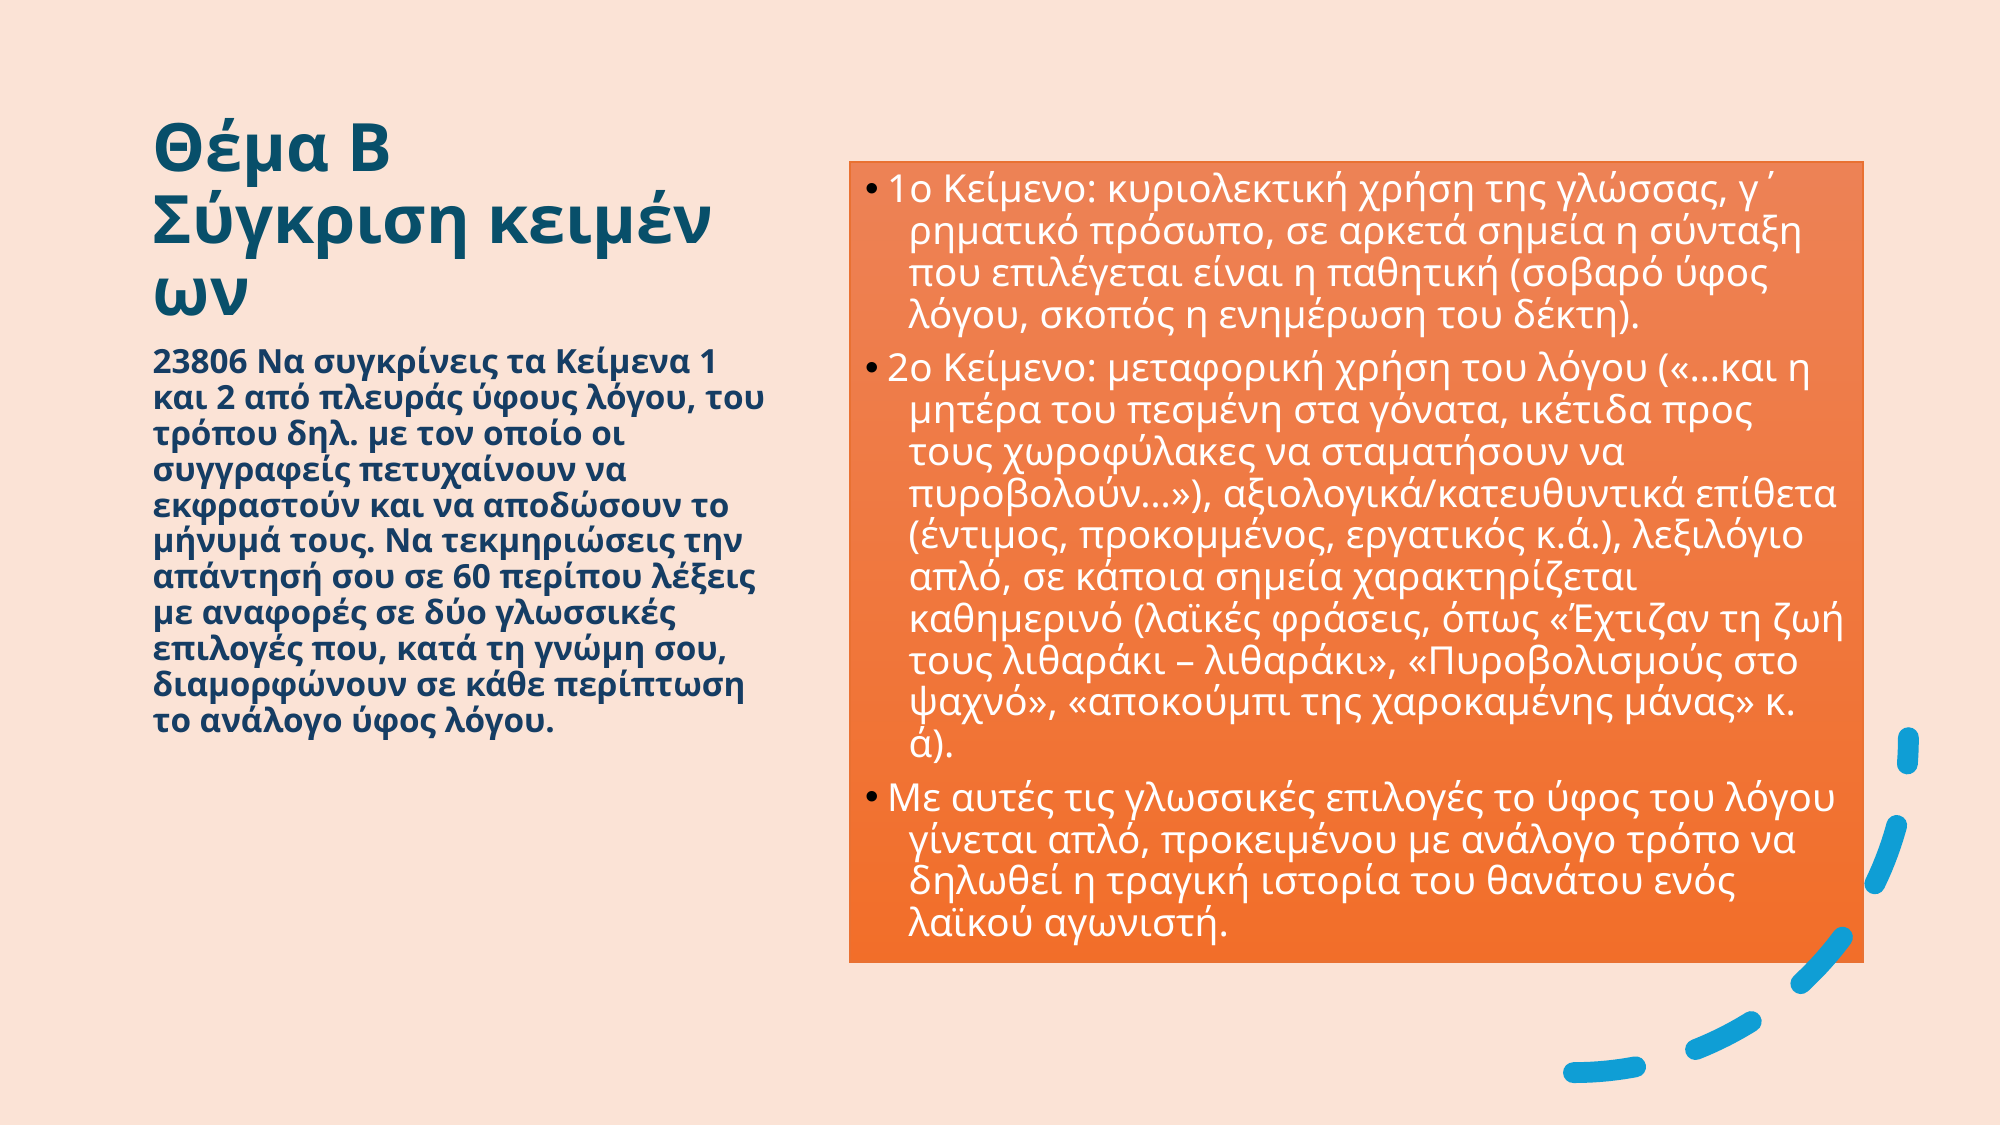

# Θέμα Β Σύγκριση κειμένων​
1ο Κείμενο: κυριολεκτική χρήση της γλώσσας, γ΄ ρηματικό πρόσωπο, σε αρκετά σημεία η σύνταξη που επιλέγεται είναι η παθητική (σοβαρό ύφος λόγου, σκοπός η ενημέρωση του δέκτη).
2ο Κείμενο: μεταφορική χρήση του λόγου («…και η μητέρα του πεσμένη στα γόνατα, ικέτιδα προς τους χωροφύλακες να σταματήσουν να πυροβολούν…»), αξιολογικά/κατευθυντικά επίθετα (έντιμος, προκομμένος, εργατικός κ.ά.), λεξιλόγιο απλό, σε κάποια σημεία χαρακτηρίζεται καθημερινό (λαϊκές φράσεις, όπως «Έχτιζαν τη ζωή τους λιθαράκι – λιθαράκι», «Πυροβολισμούς στο ψαχνό», «αποκούμπι της χαροκαμένης μάνας» κ. ά).
Με αυτές τις γλωσσικές επιλογές το ύφος του λόγου γίνεται απλό, προκειμένου με ανάλογο τρόπο να δηλωθεί η τραγική ιστορία του θανάτου ενός λαϊκού αγωνιστή.
23806 Να συγκρίνεις τα Κείμενα 1 και 2 από πλευράς ύφους λόγου, του τρόπου δηλ. με τον οποίο οι συγγραφείς πετυχαίνουν να εκφραστούν και να αποδώσουν το μήνυμά τους. Να τεκμηριώσεις την απάντησή σου σε 60 περίπου λέξεις με αναφορές σε δύο γλωσσικές επιλογές που, κατά τη γνώμη σου, διαμορφώνουν σε κάθε περίπτωση το ανάλογο ύφος λόγου.